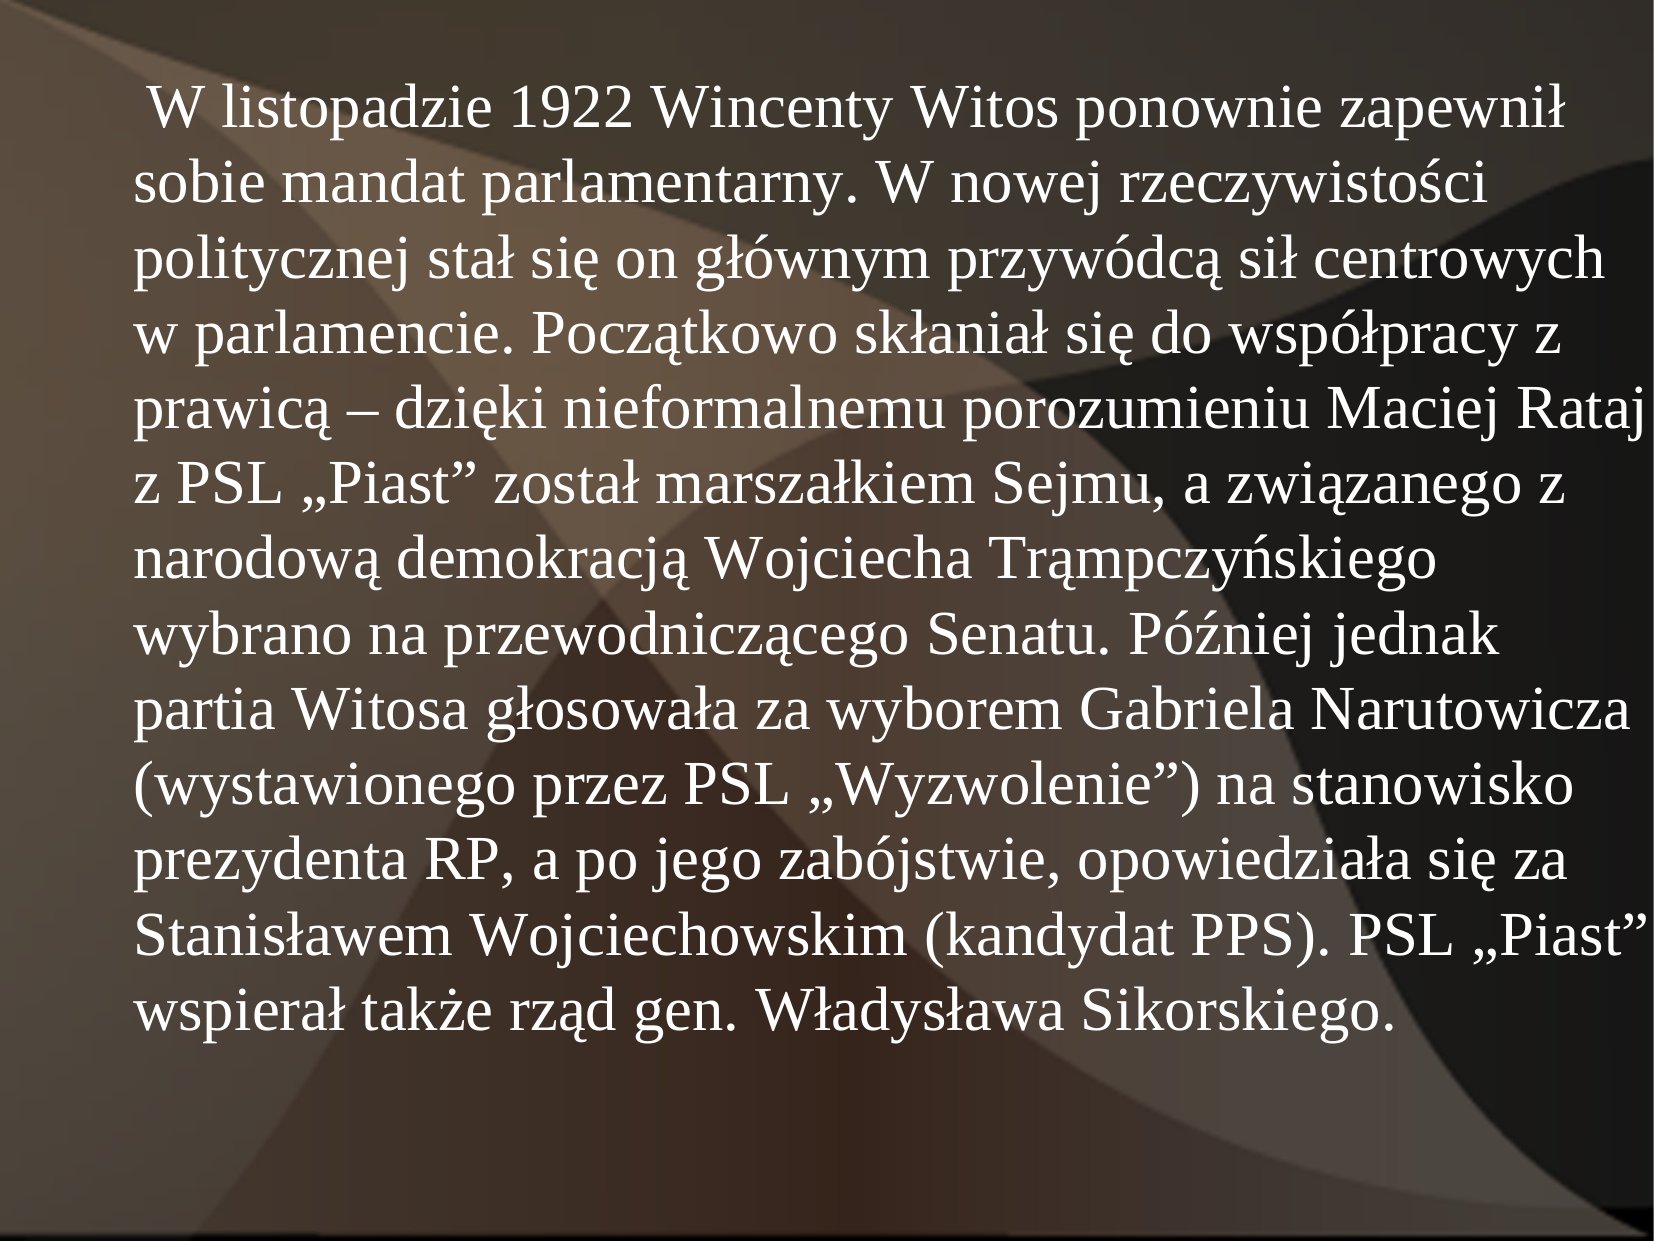

# W listopadzie 1922 Wincenty Witos ponownie zapewnił sobie mandat parlamentarny. W nowej rzeczywistości politycznej stał się on głównym przywódcą sił centrowych w parlamencie. Początkowo skłaniał się do współpracy z prawicą – dzięki nieformalnemu porozumieniu Maciej Rataj z PSL „Piast” został marszałkiem Sejmu, a związanego z narodową demokracją Wojciecha Trąmpczyńskiego wybrano na przewodniczącego Senatu. Później jednak partia Witosa głosowała za wyborem Gabriela Narutowicza (wystawionego przez PSL „Wyzwolenie”) na stanowisko prezydenta RP, a po jego zabójstwie, opowiedziała się za Stanisławem Wojciechowskim (kandydat PPS). PSL „Piast” wspierał także rząd gen. Władysława Sikorskiego.